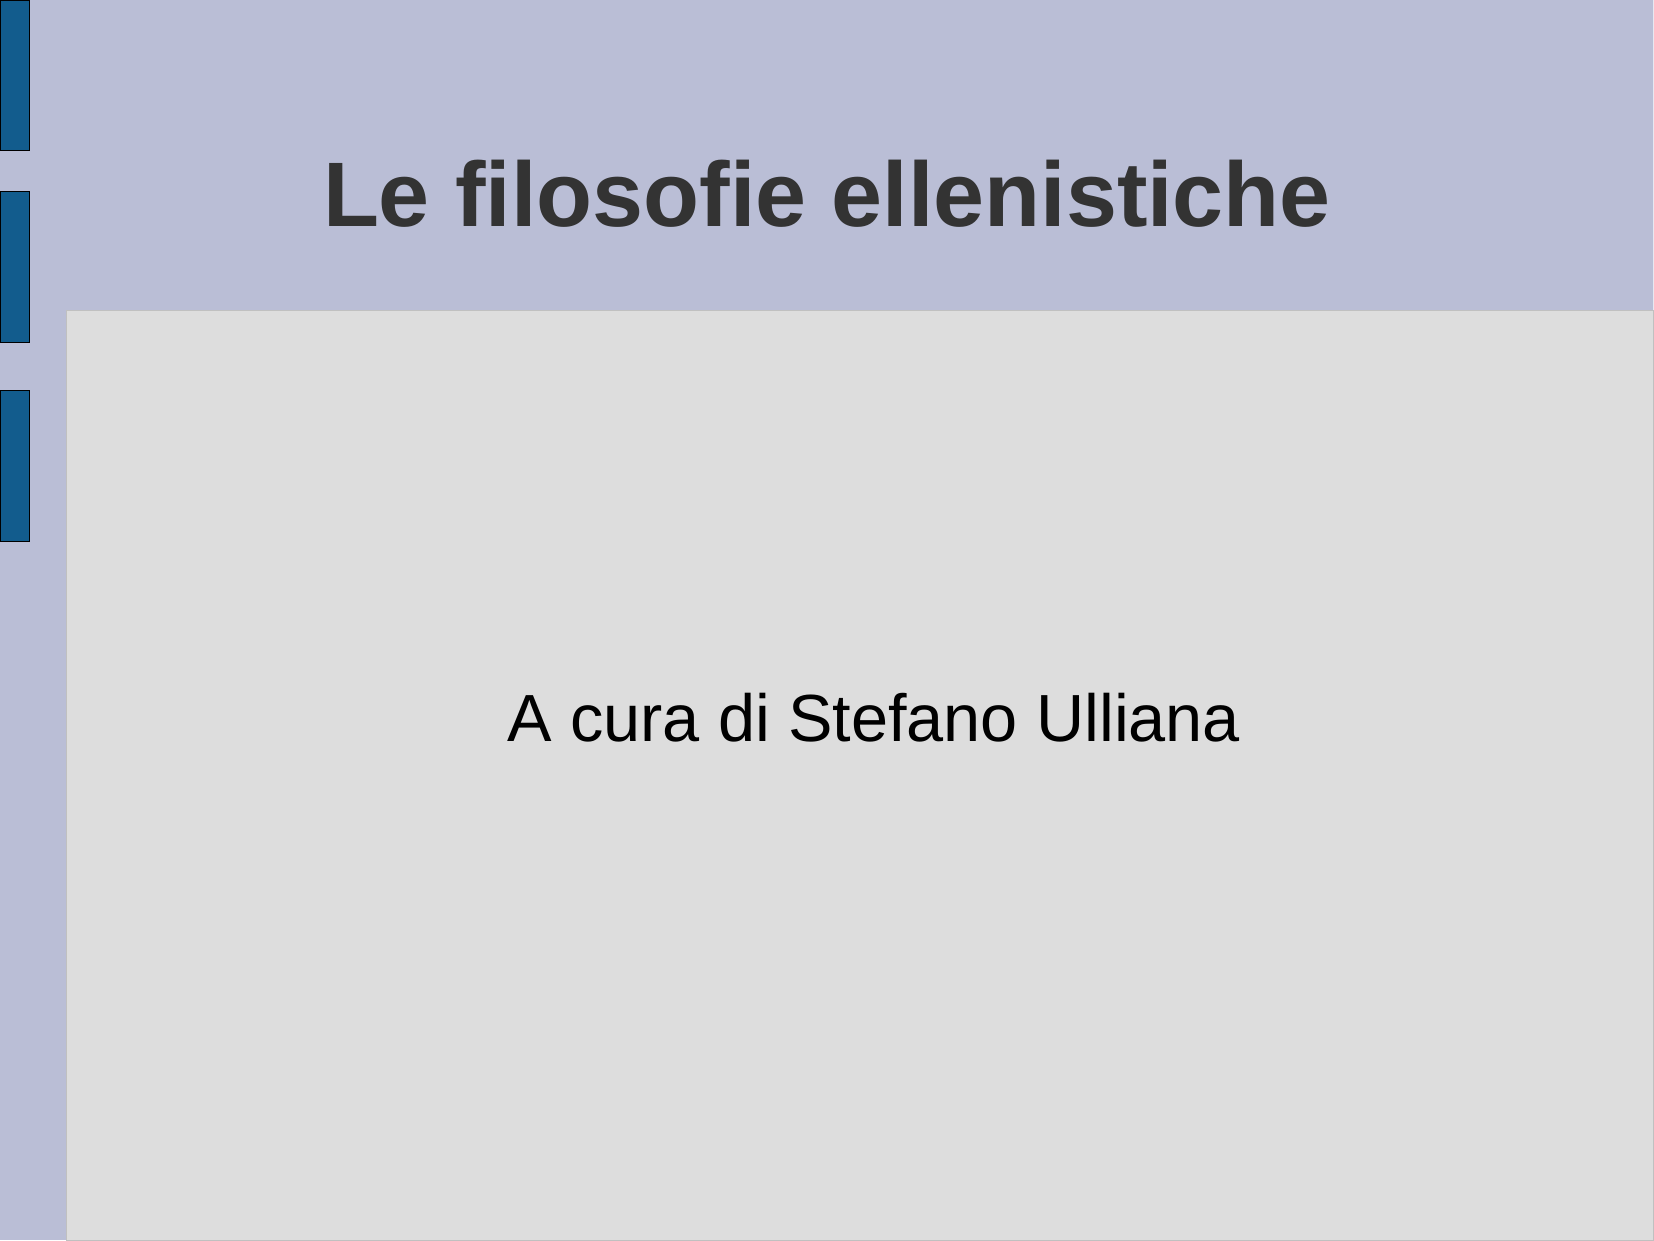

# Le filosofie ellenistiche
A cura di Stefano Ulliana